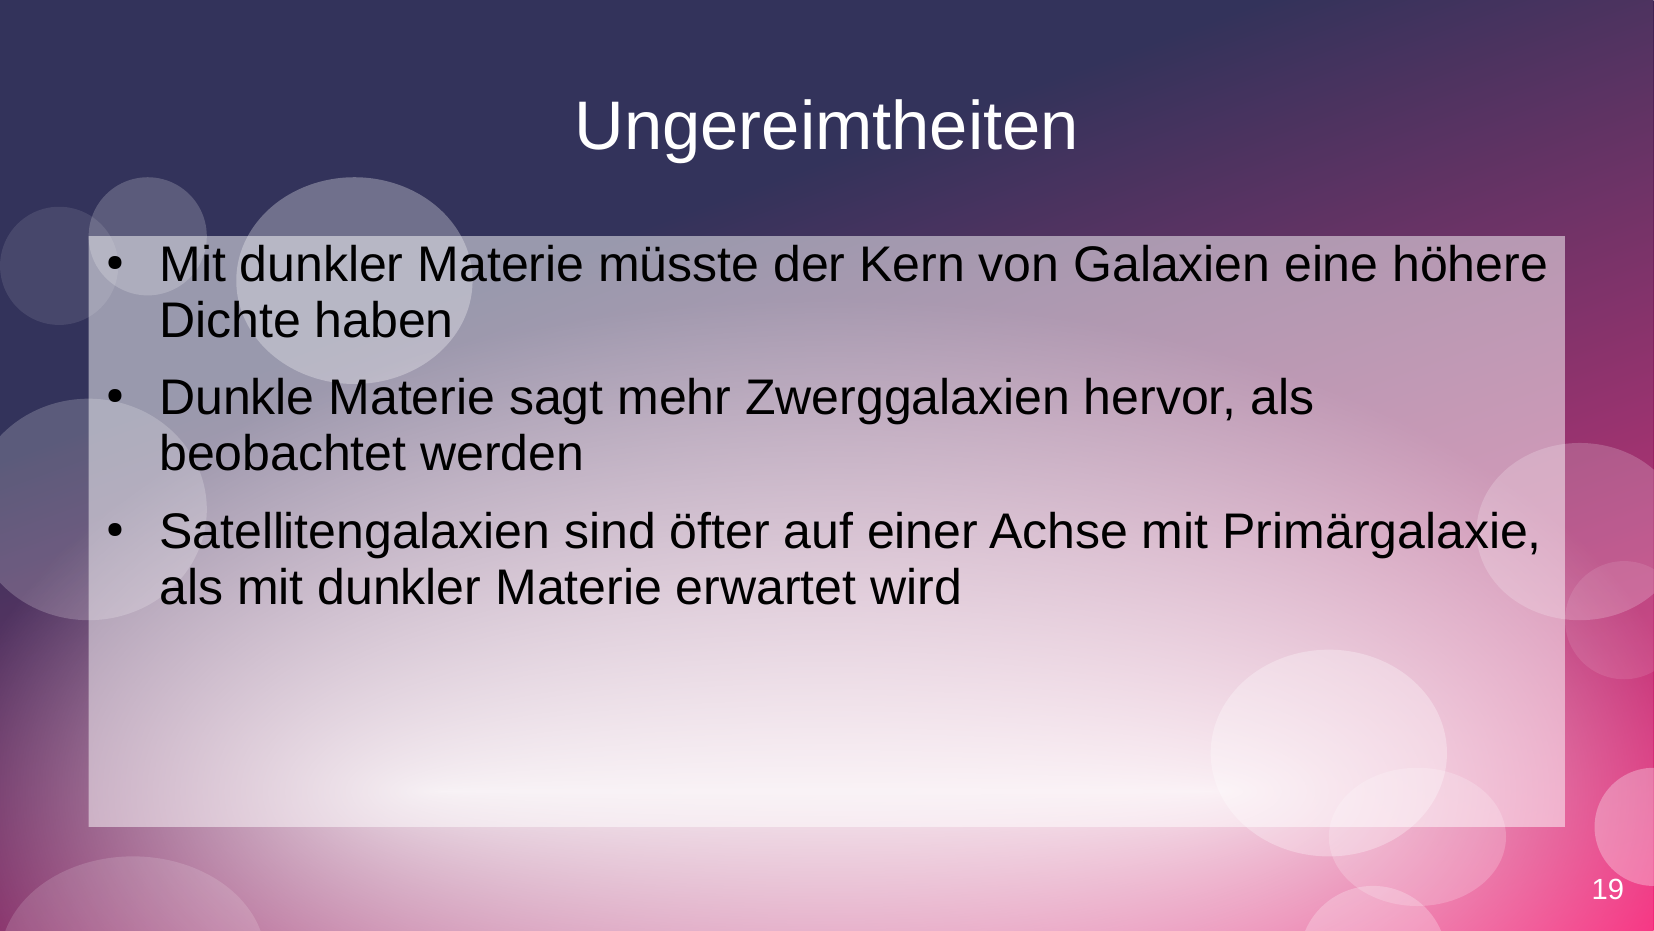

# Ungereimtheiten
Mit dunkler Materie müsste der Kern von Galaxien eine höhere Dichte haben
Dunkle Materie sagt mehr Zwerggalaxien hervor, als beobachtet werden
Satellitengalaxien sind öfter auf einer Achse mit Primärgalaxie, als mit dunkler Materie erwartet wird